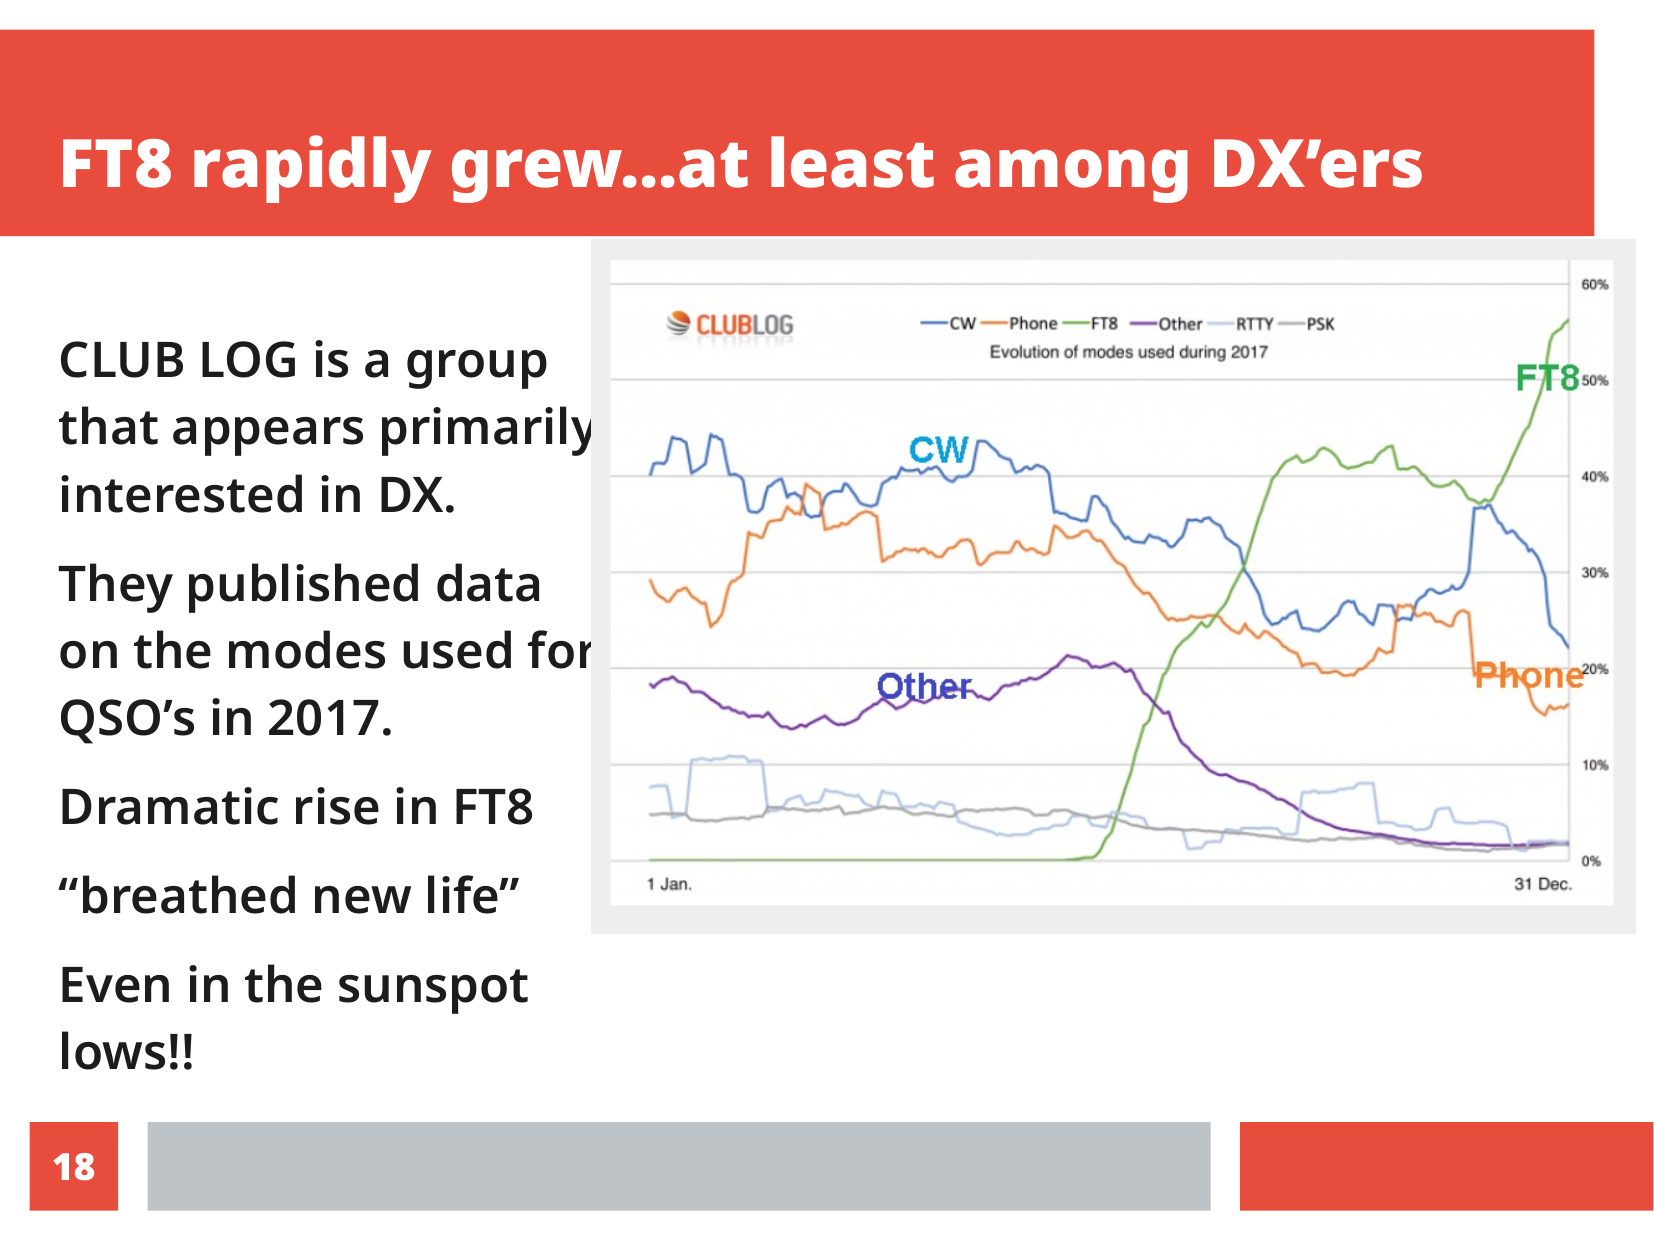

# FT8 rapidly grew...at least among DX’ers
CLUB LOG is a group that appears primarily interested in DX.
They published data on the modes used for QSO’s in 2017.
Dramatic rise in FT8
“breathed new life”
Even in the sunspot lows!!
18